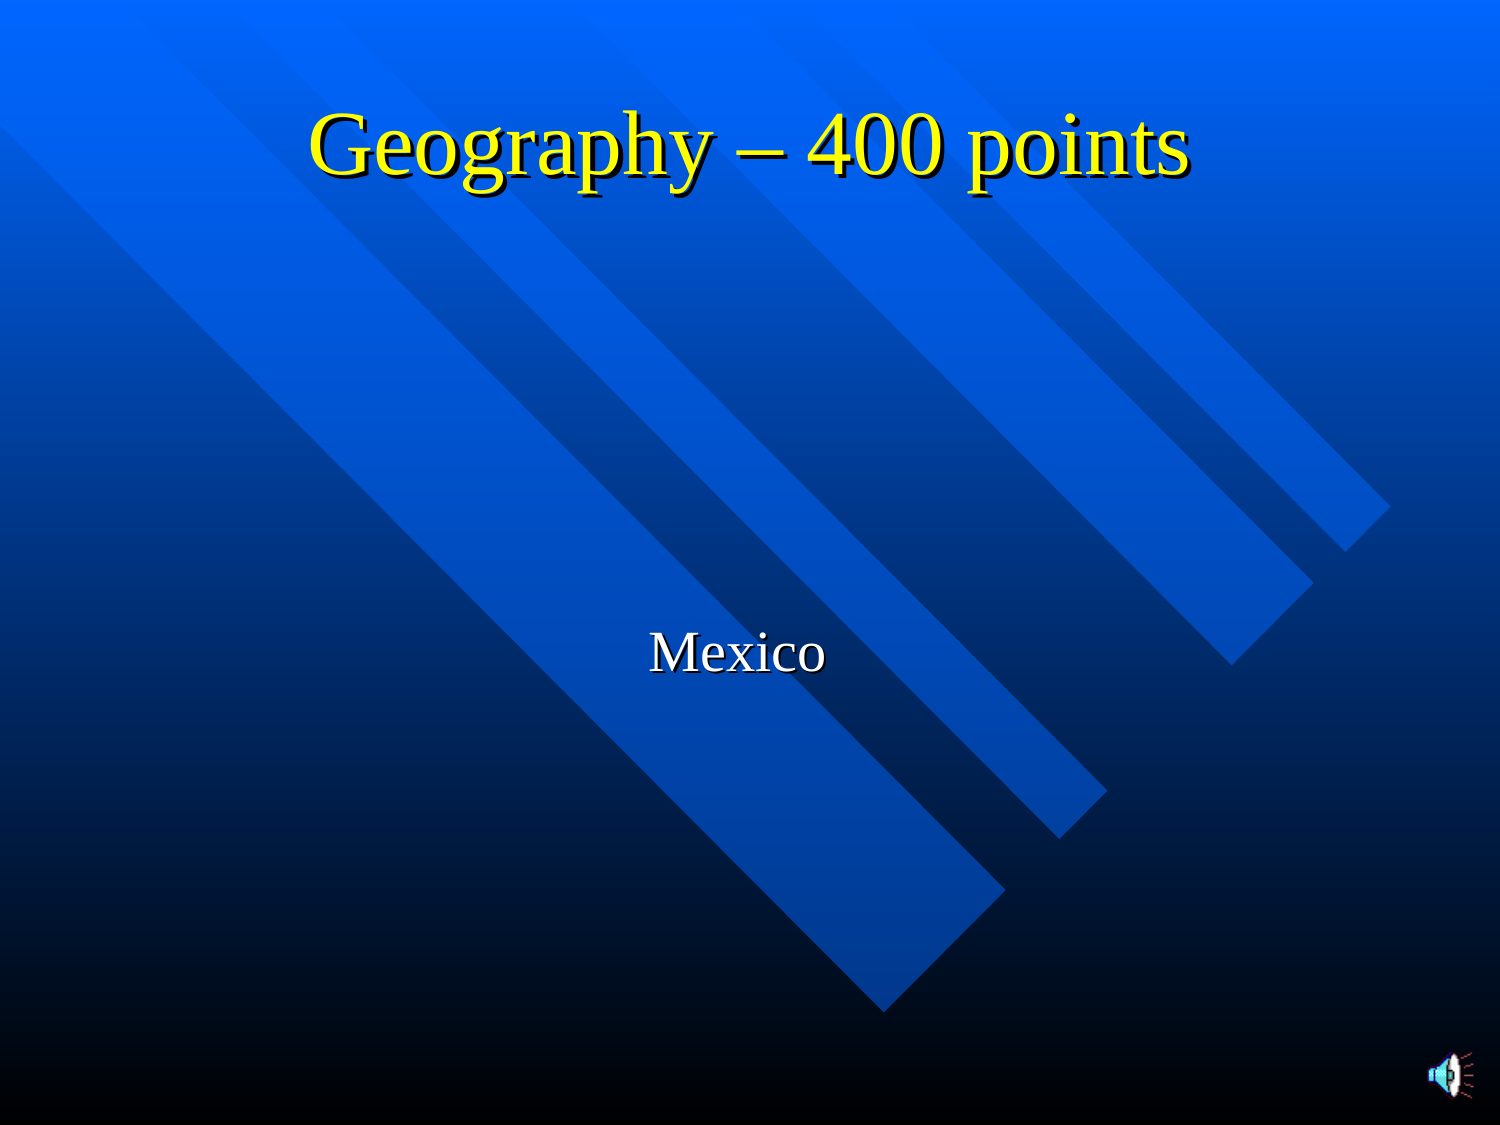

# Geography – 400 points
| Mexico |
| --- |